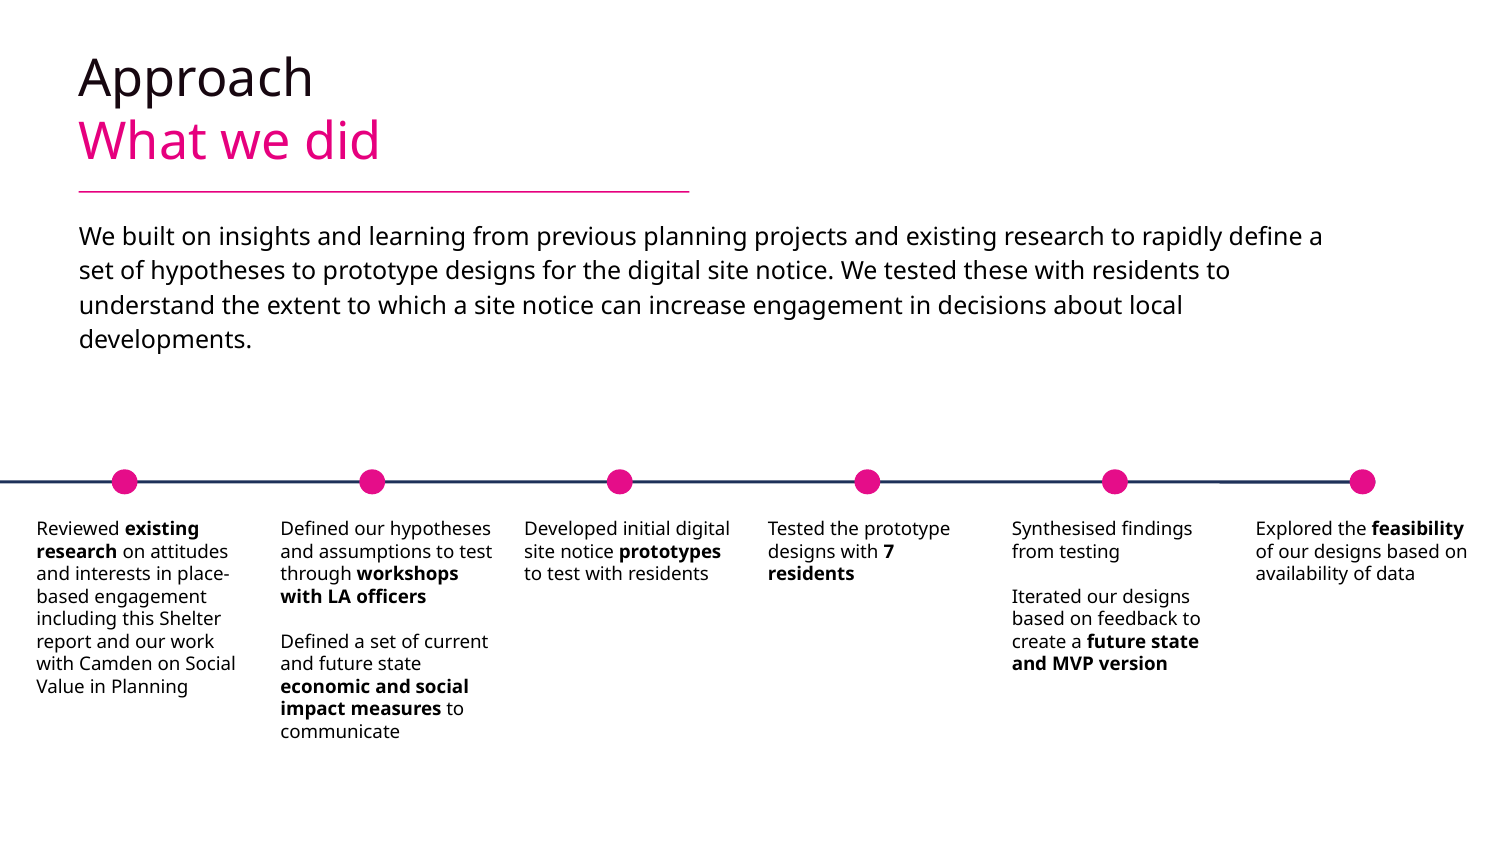

Approach
What we did
# We built on insights and learning from previous planning projects and existing research to rapidly define a set of hypotheses to prototype designs for the digital site notice. We tested these with residents to understand the extent to which a site notice can increase engagement in decisions about local developments.
Reviewed existing research on attitudes and interests in place-based engagement including this Shelter report and our work with Camden on Social Value in Planning
Defined our hypotheses and assumptions to test through workshops with LA officers
Defined a set of current and future state economic and social impact measures to communicate
Developed initial digital site notice prototypes to test with residents
Tested the prototype designs with 7 residents
Synthesised findings from testing
Iterated our designs based on feedback to create a future state and MVP version
Explored the feasibility of our designs based on availability of data